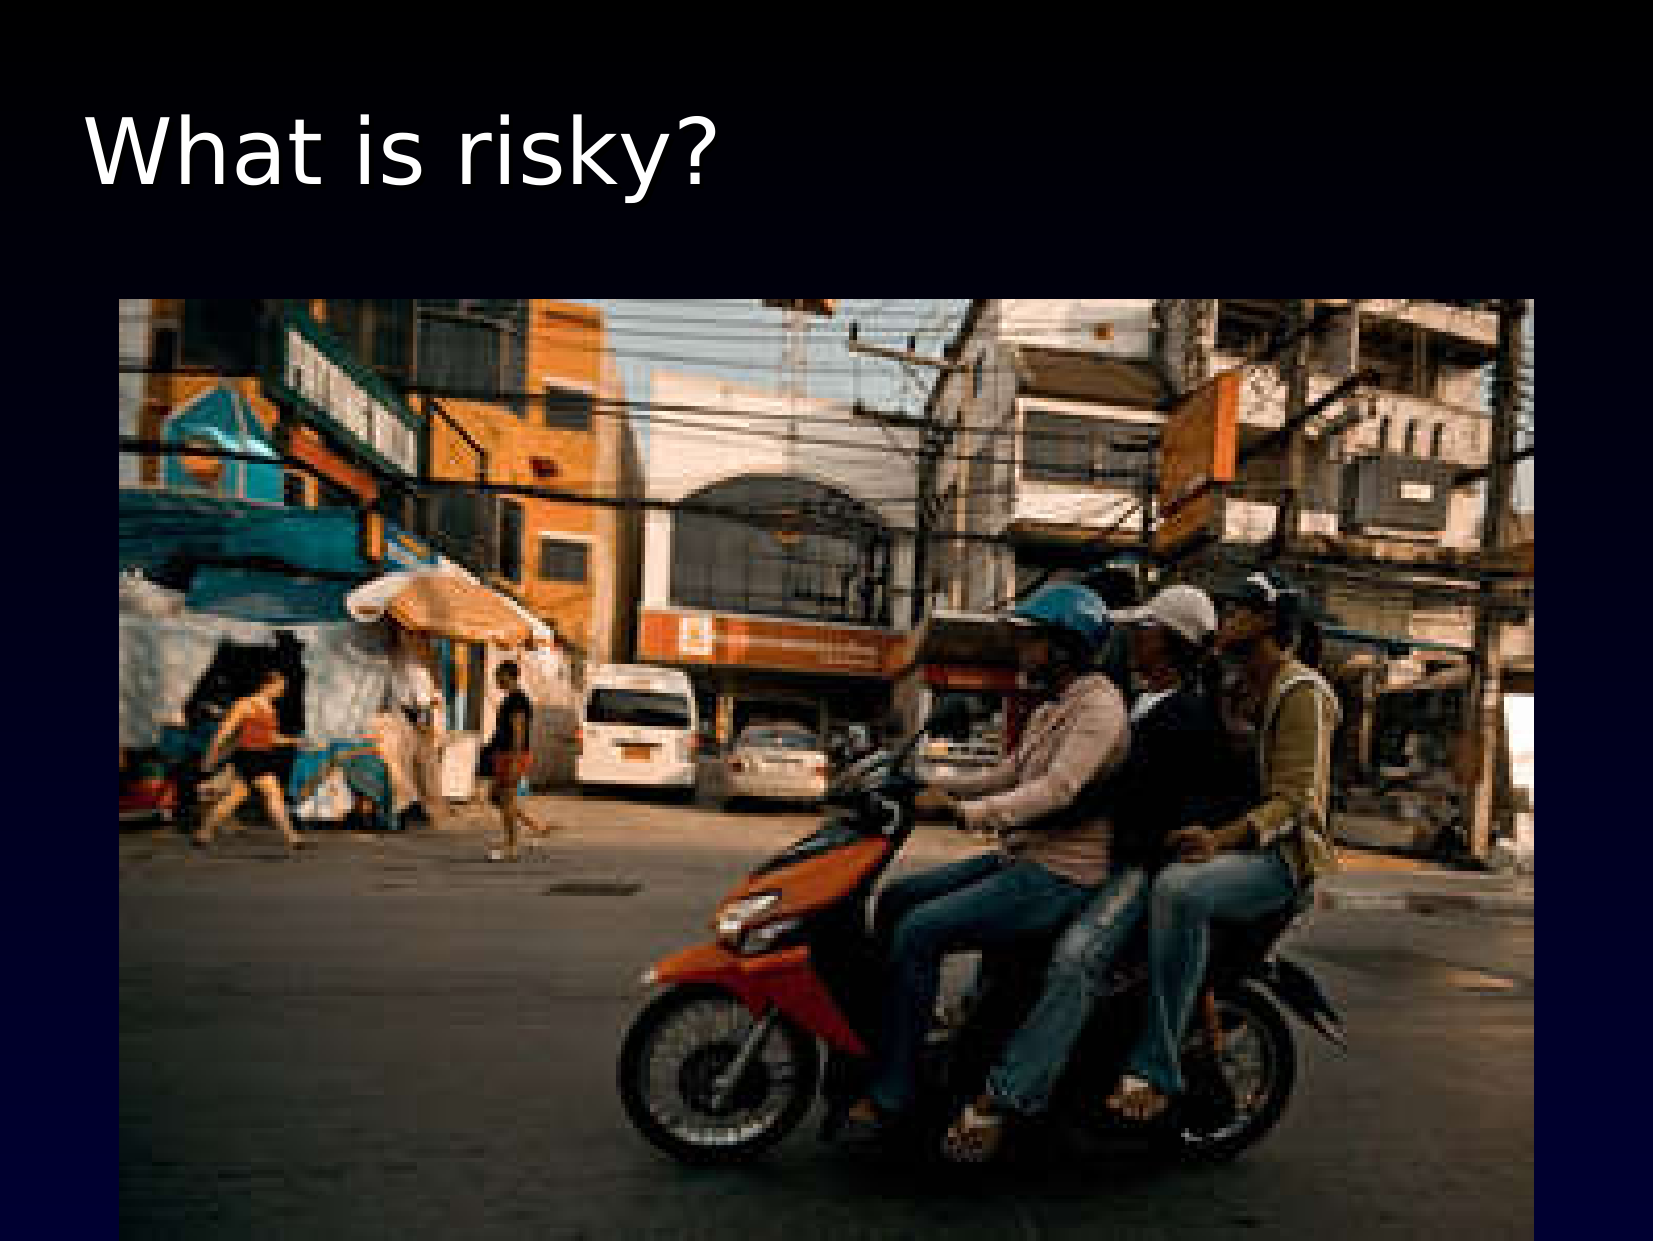

# What is risky?
Photo by René Ehrhardt on Flickr - CC Attribution 2.0 Generic